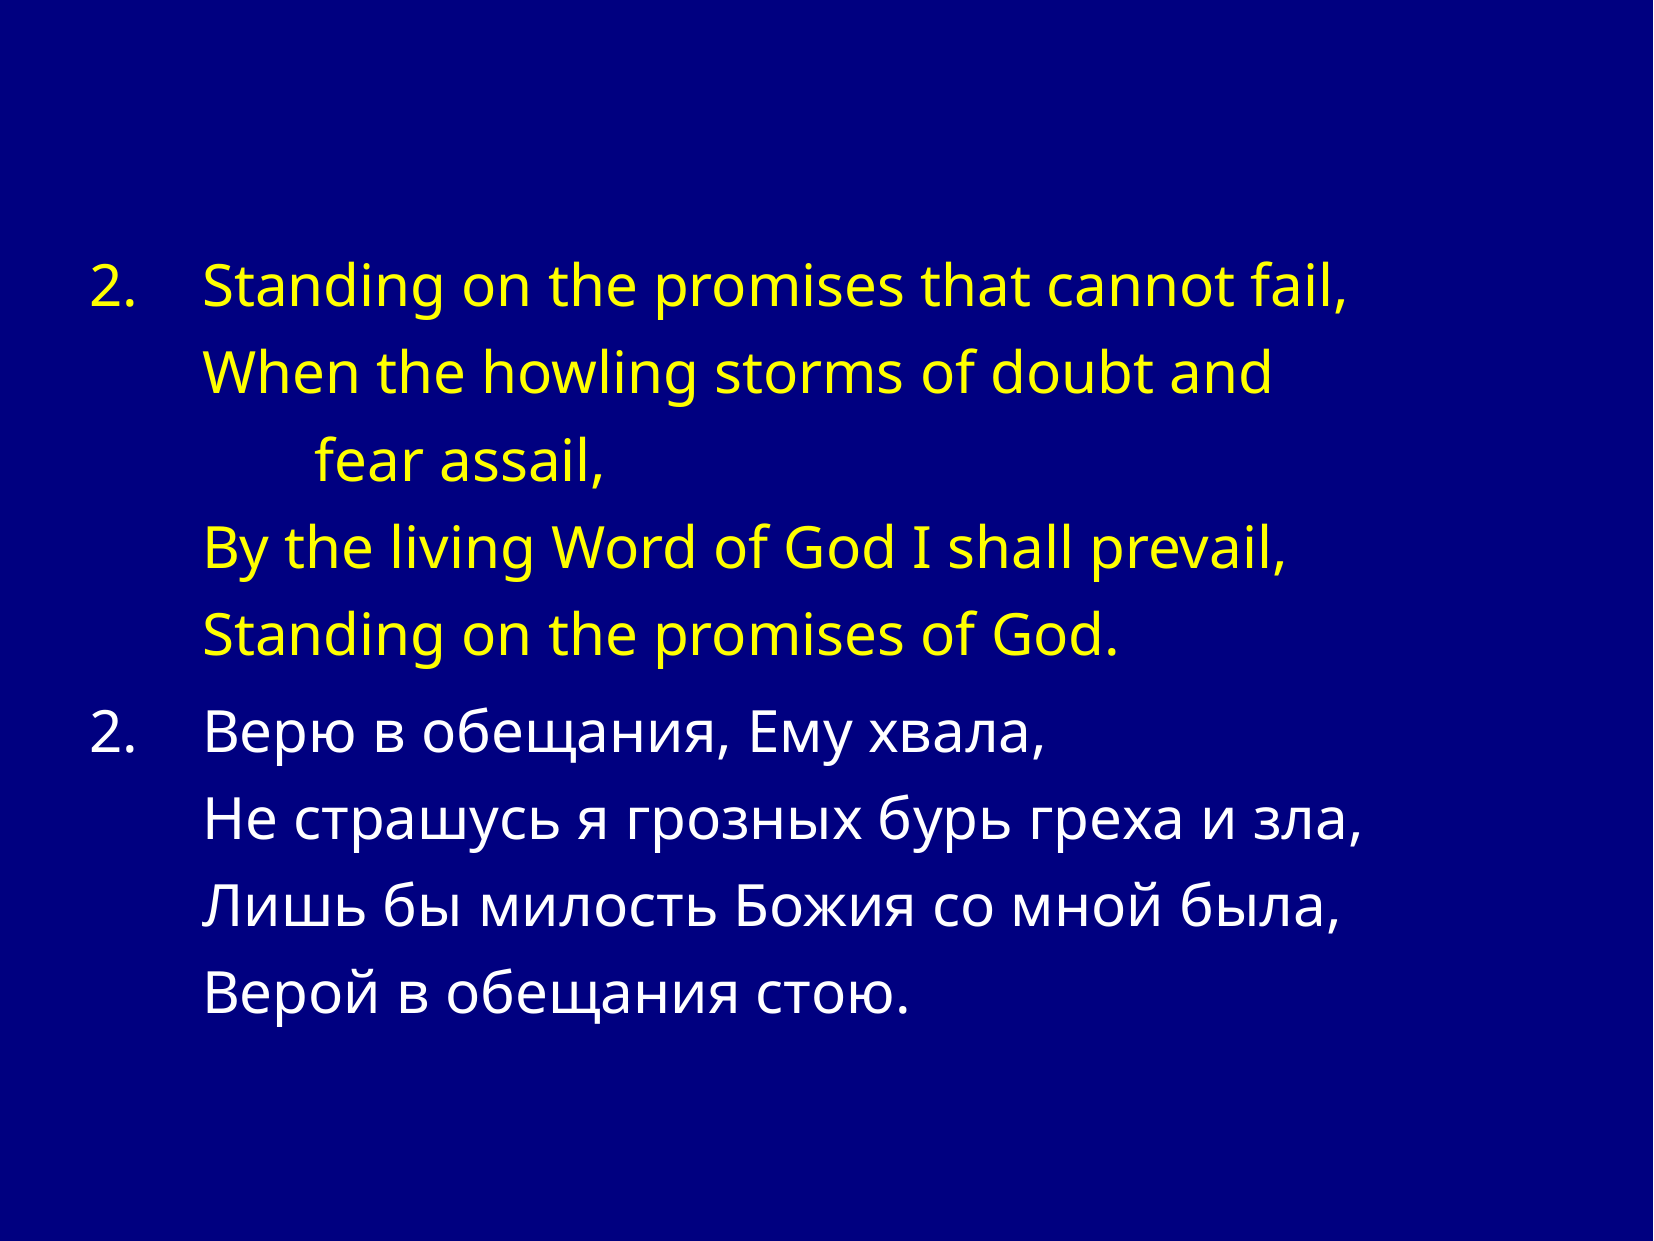

2.	Standing on the promises that cannot fail,
	When the howling storms of doubt and
		fear assail,
	By the living Word of God I shall prevail,
	Standing on the promises of God.
2.	Верю в обещания, Ему хвала,
	Не страшусь я грозных бурь греха и зла,
	Лишь бы милость Божия со мной была,
	Верой в обещания стою.